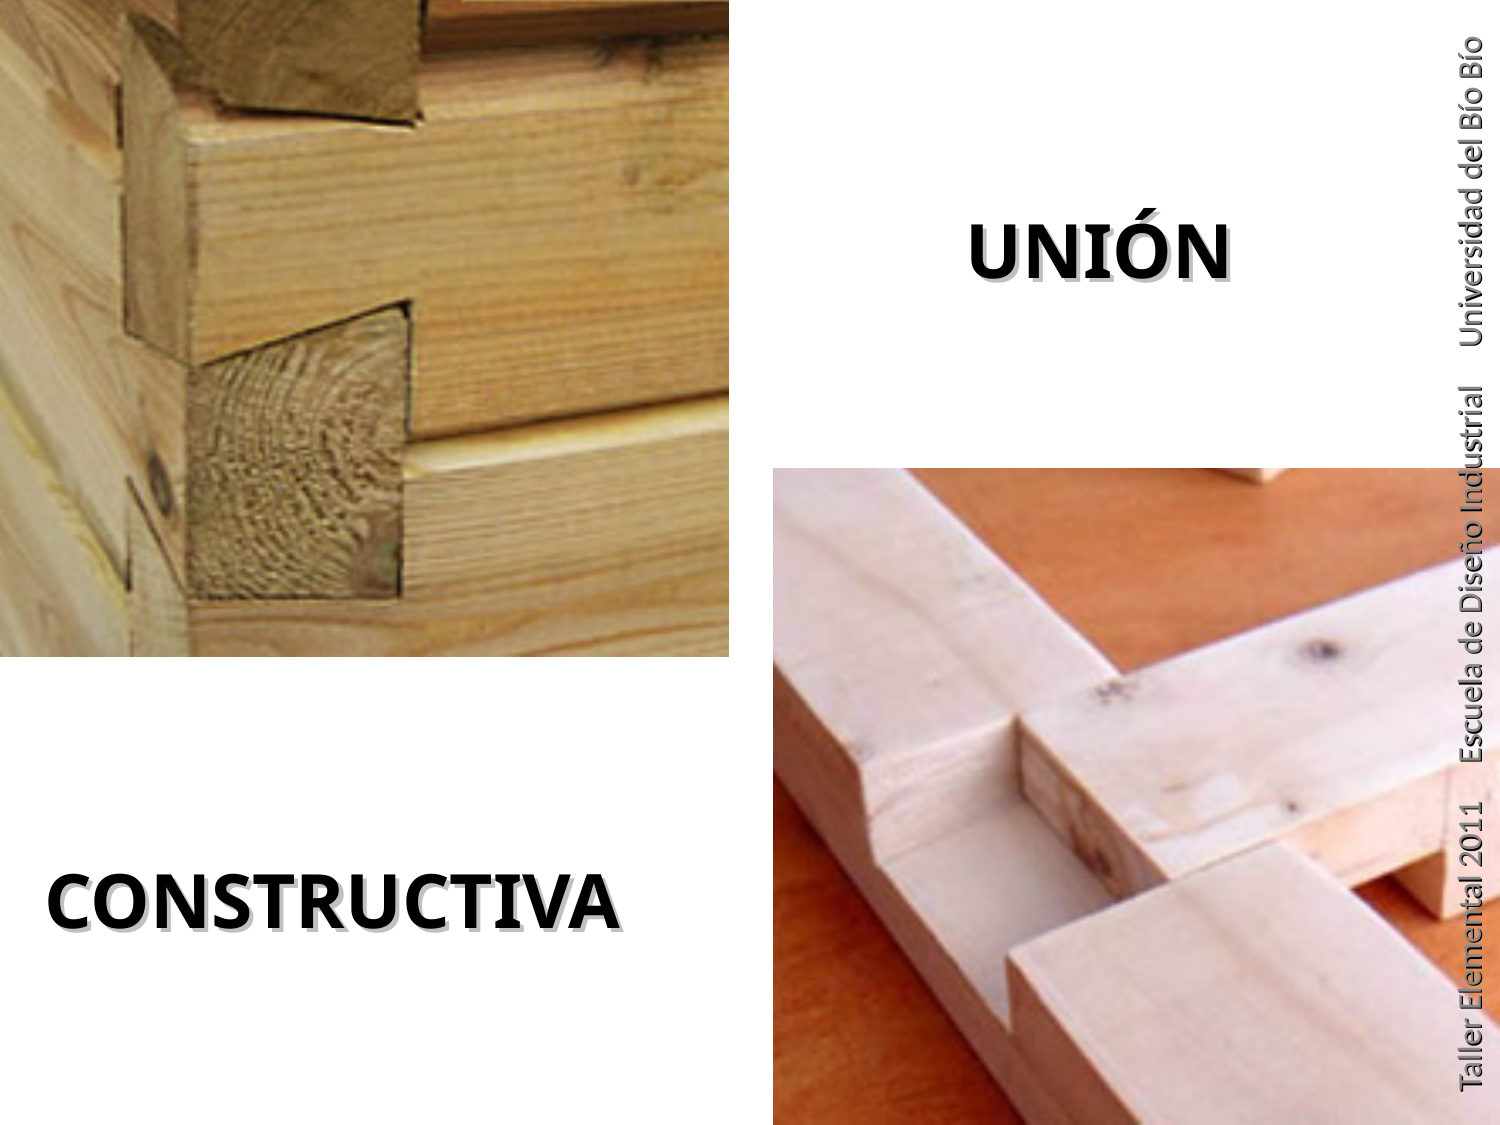

UNIÓN
Taller Elemental 2011 Escuela de Diseño Industrial Universidad del Bío Bío
CONSTRUCTIVA